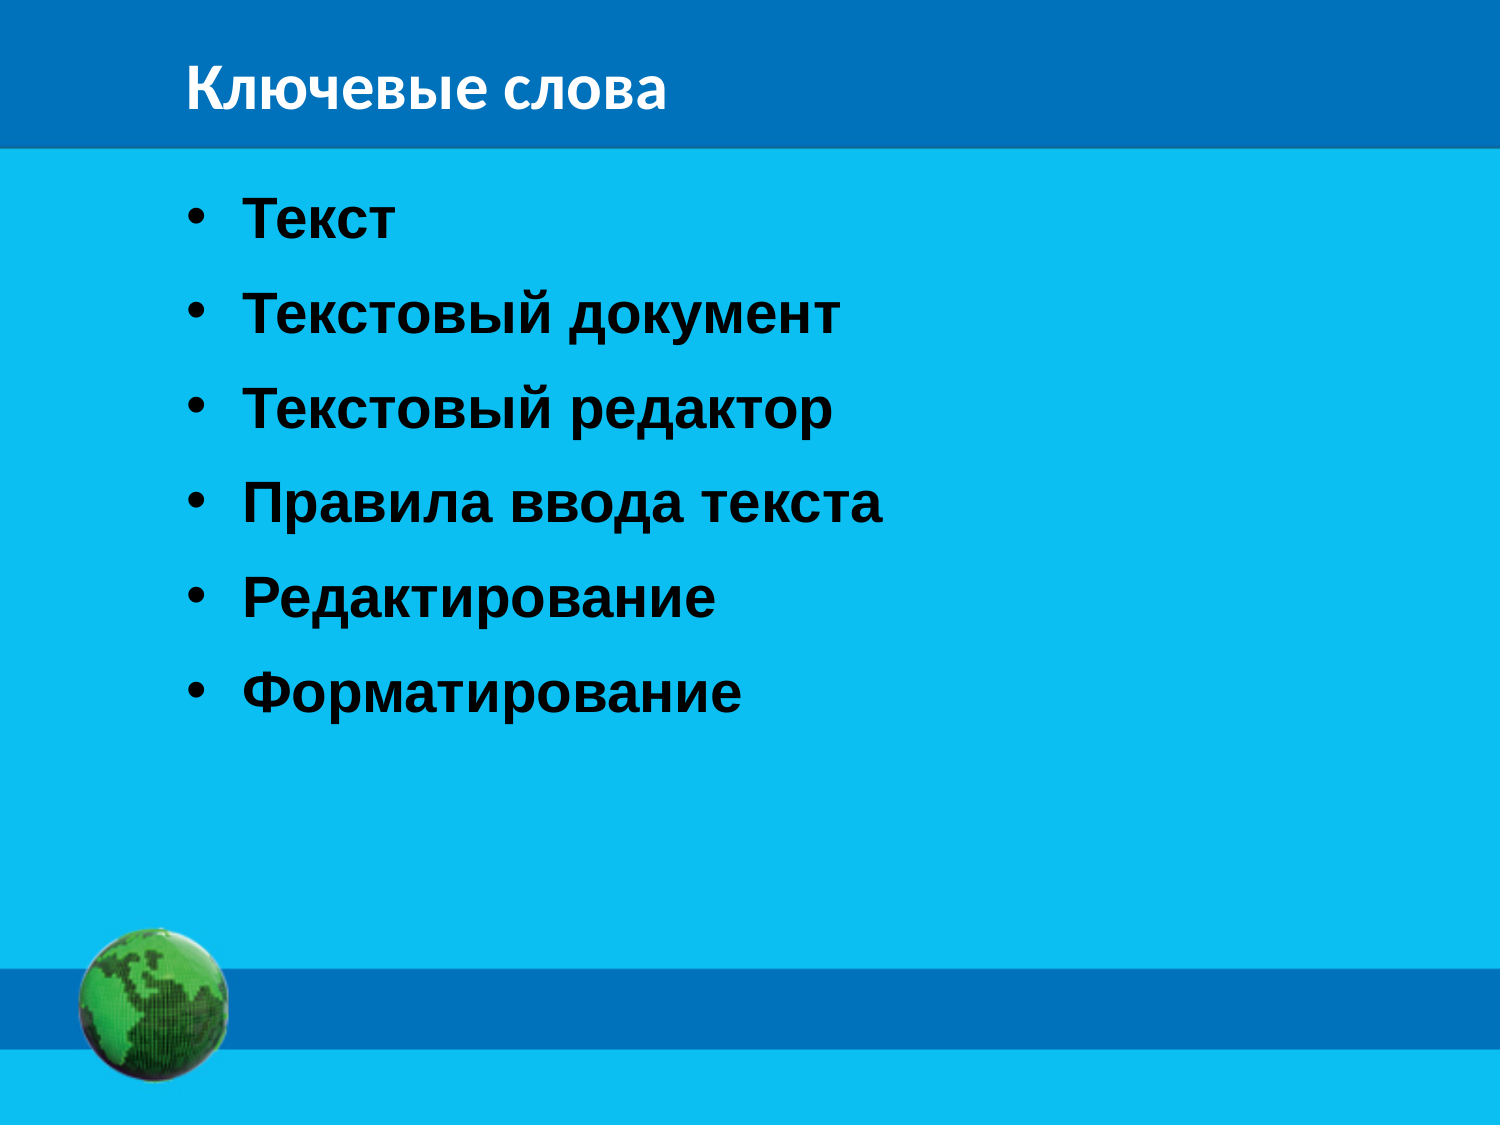

# Ключевые слова
Текст
Текстовый документ
Текстовый редактор
Правила ввода текста
Редактирование
Форматирование